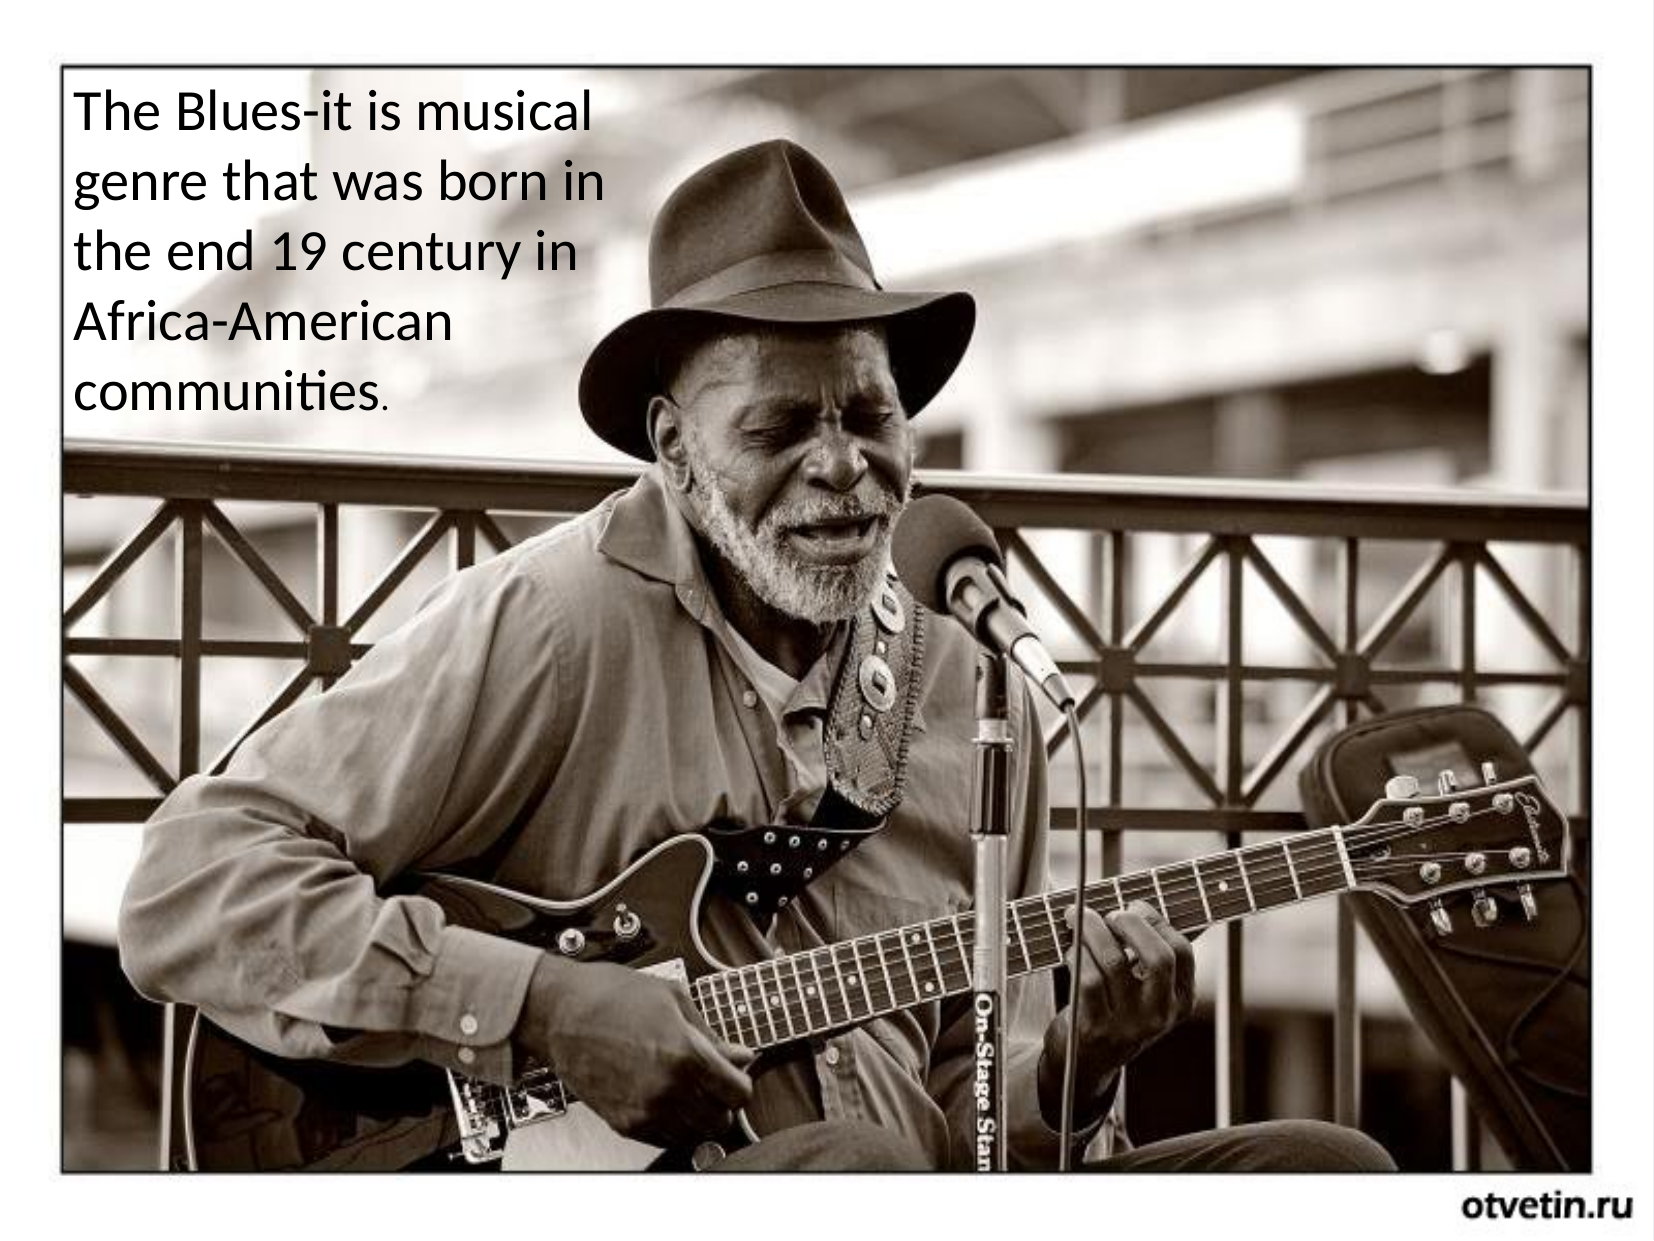

The Blues-it is musical genre that was born in the end 19 century in Africa-American communities.